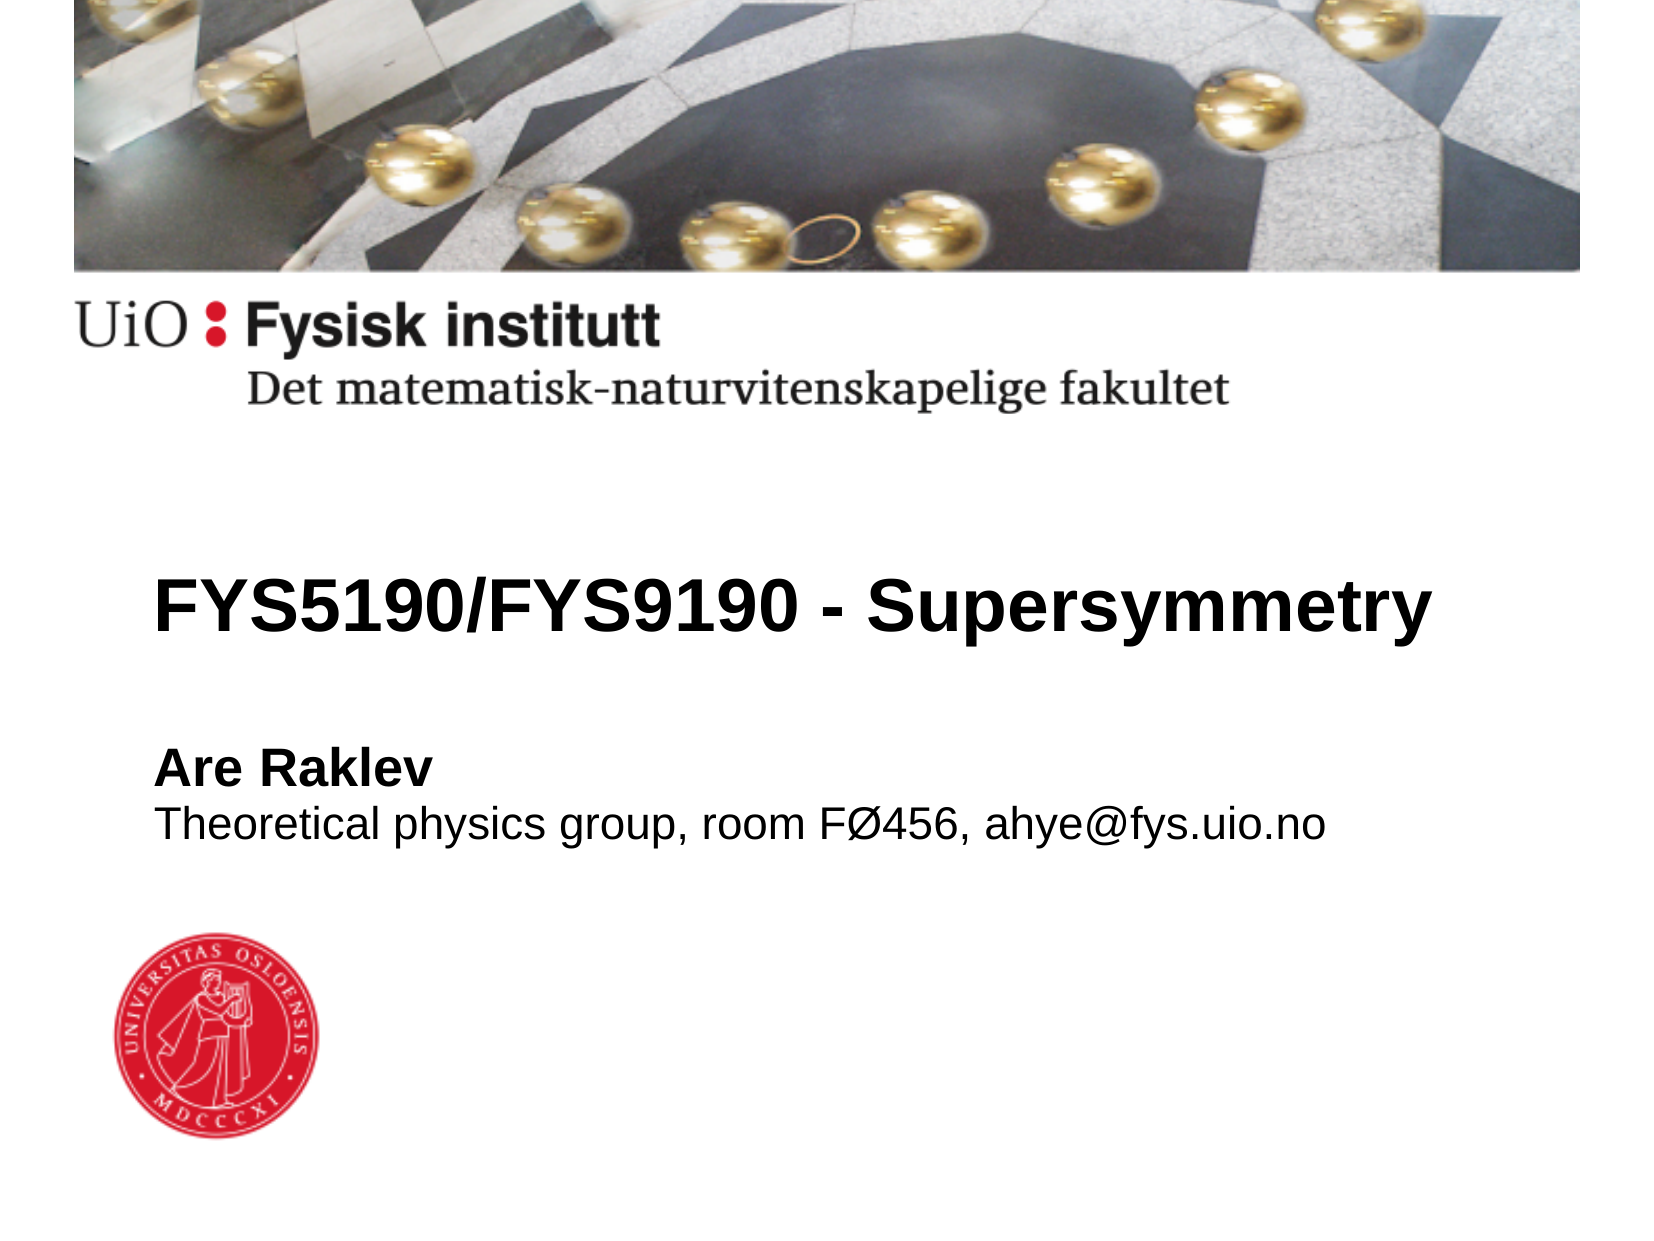

FYS5190/FYS9190 - Supersymmetry
# Are Raklev Theoretical physics group, room FØ456, ahye@fys.uio.no